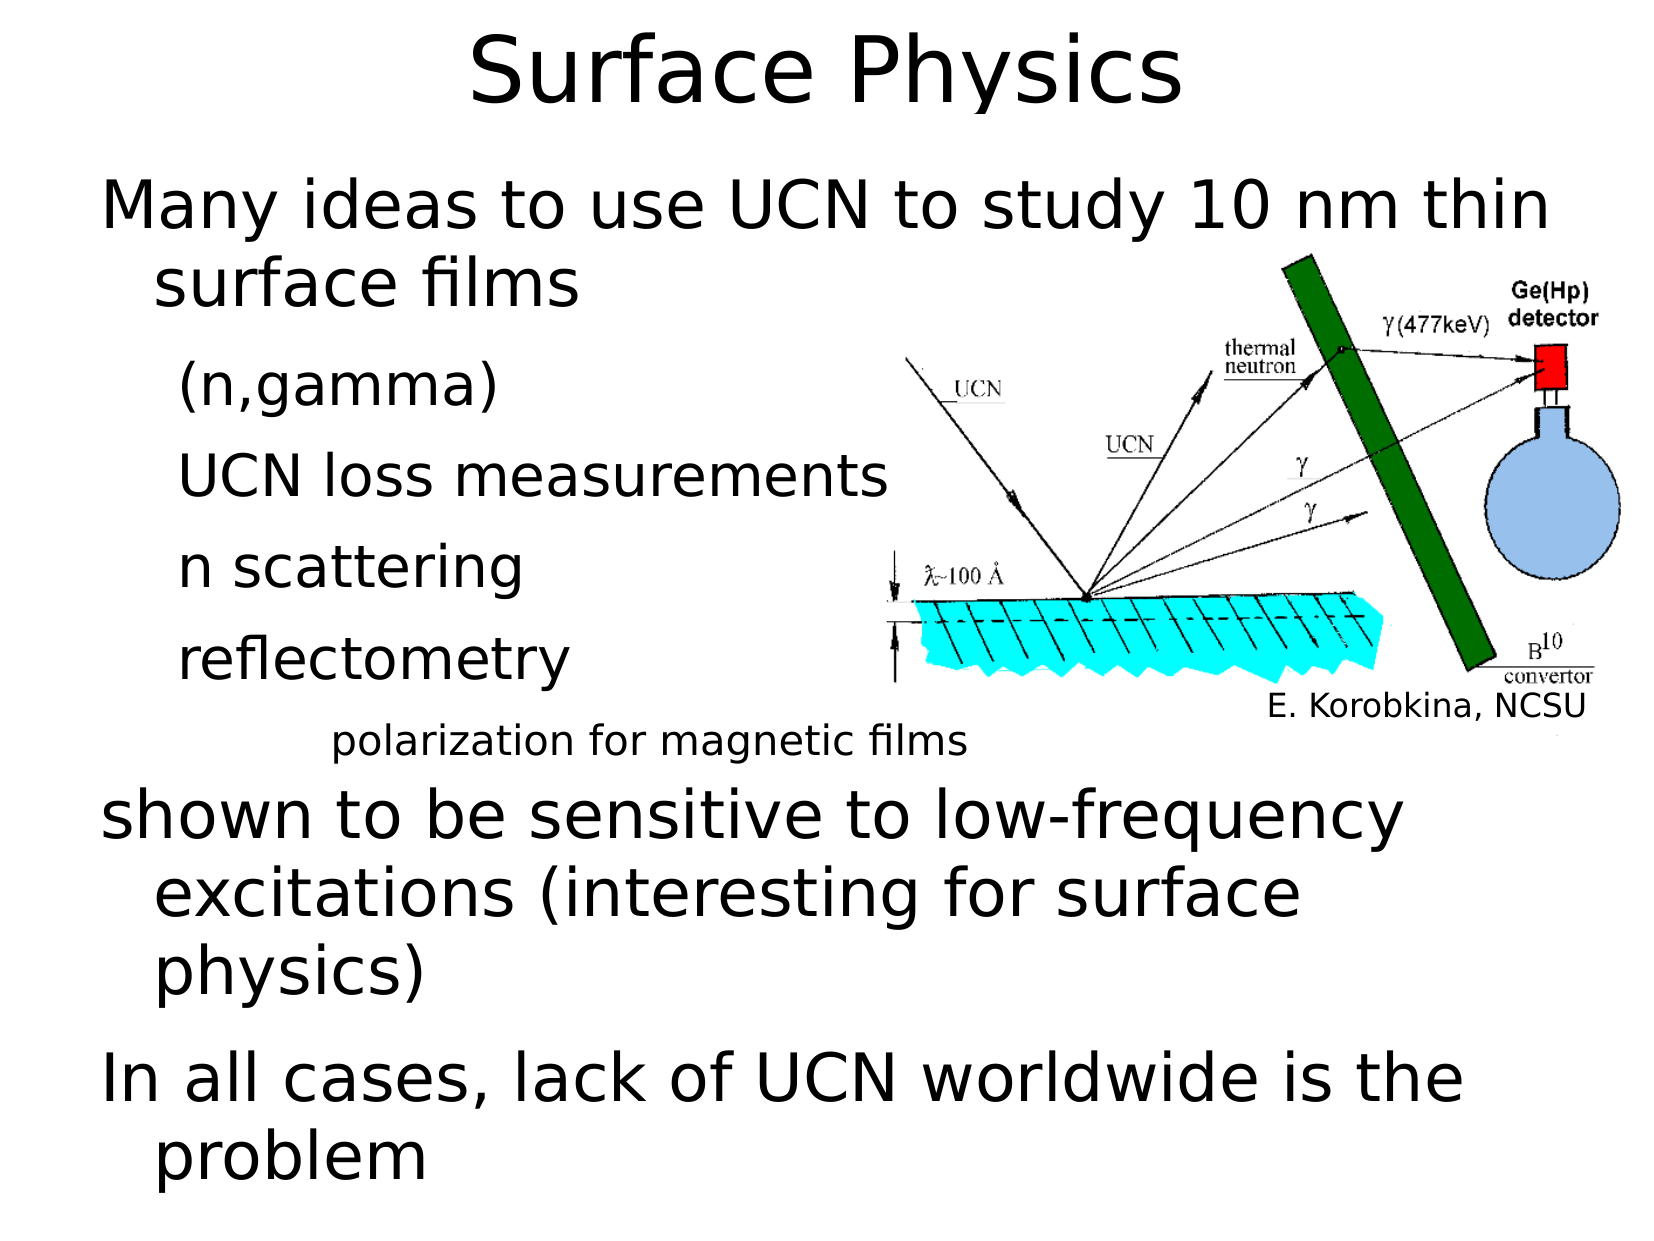

# Surface Physics
Many ideas to use UCN to study 10 nm thin surface films
(n,gamma)
UCN loss measurements
n scattering
reflectometry
polarization for magnetic films
shown to be sensitive to low-frequency excitations (interesting for surface physics)
In all cases, lack of UCN worldwide is the problem
E. Korobkina, NCSU